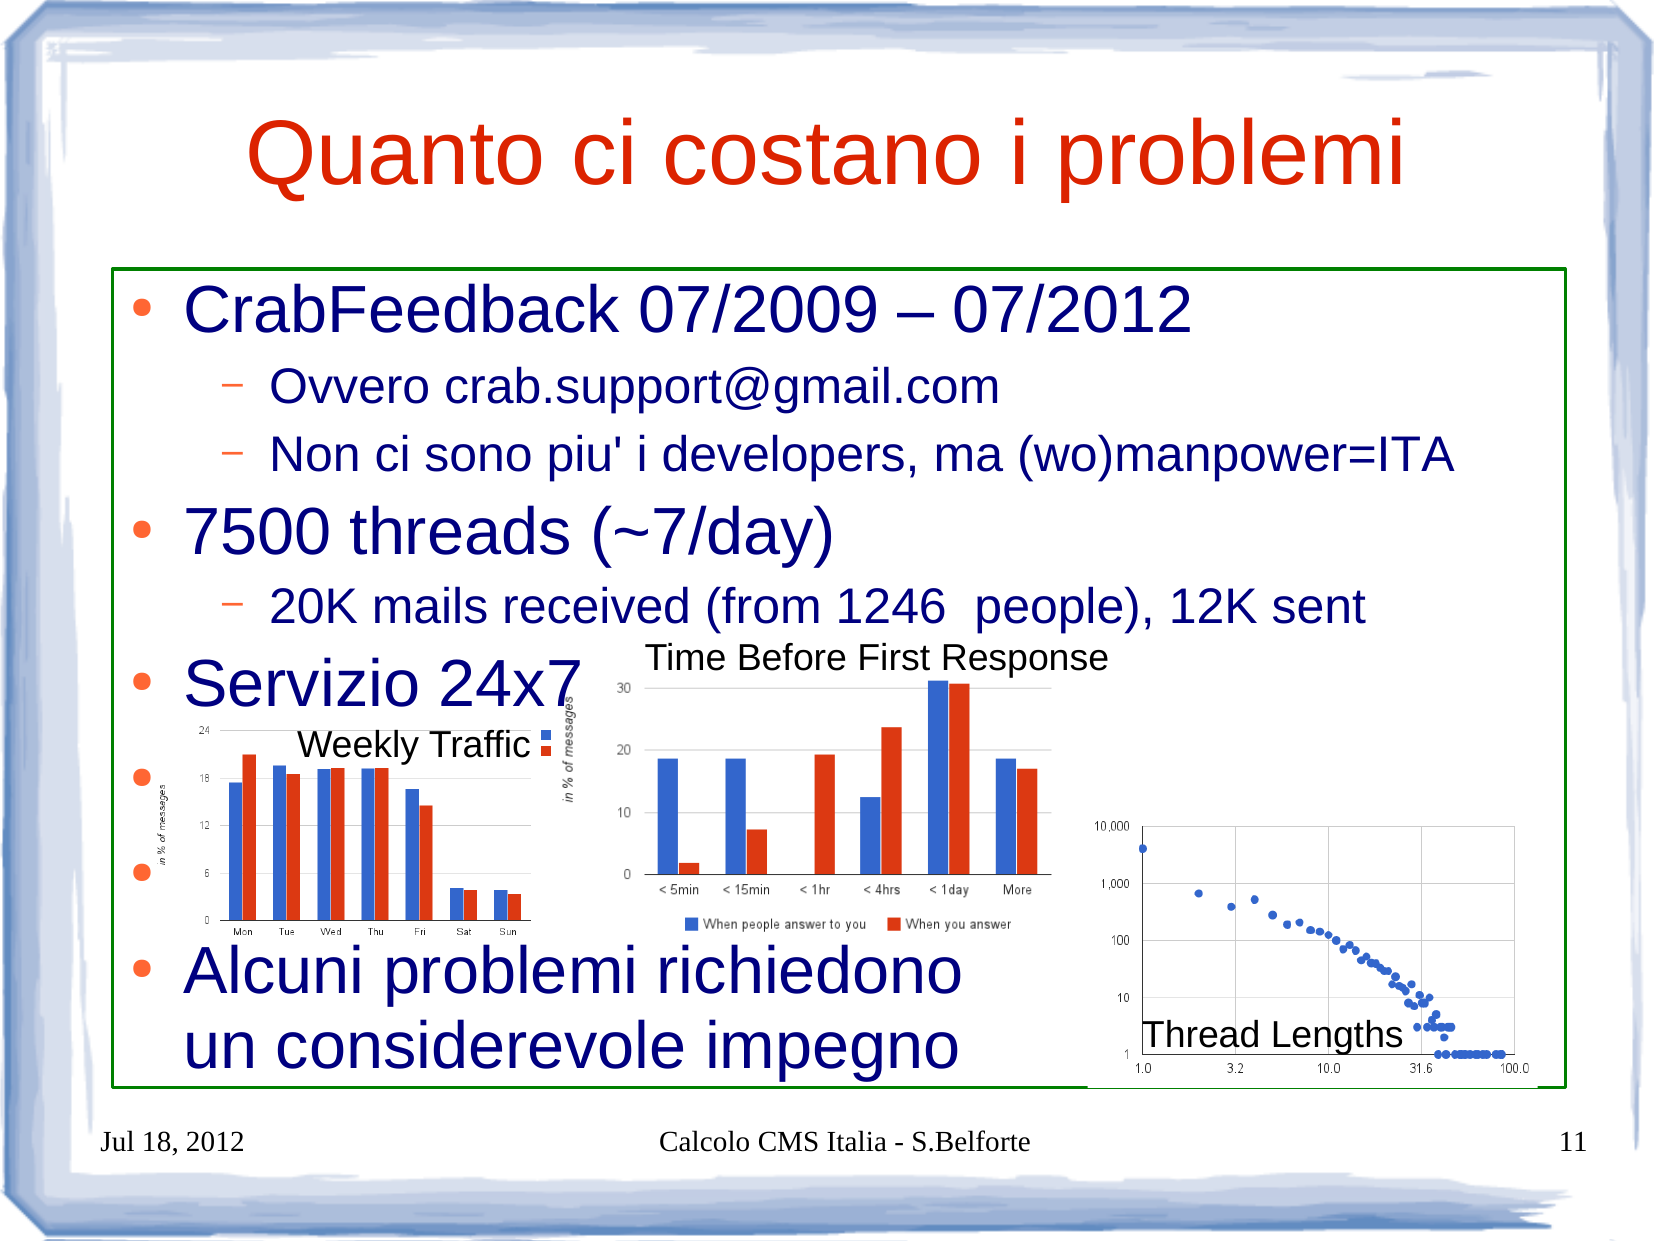

# Quanto ci costano i problemi
CrabFeedback 07/2009 – 07/2012
Ovvero crab.support@gmail.com
Non ci sono piu' i developers, ma (wo)manpower=ITA
7500 threads (~7/day)
20K mails received (from 1246 people), 12K sent
Servizio 24x7
Alcuni problemi richiedono
un considerevole impegno
Time Before First Response
Weekly Traffic
Thread Lengths
Jul 18, 2012
Calcolo CMS Italia - S.Belforte
11